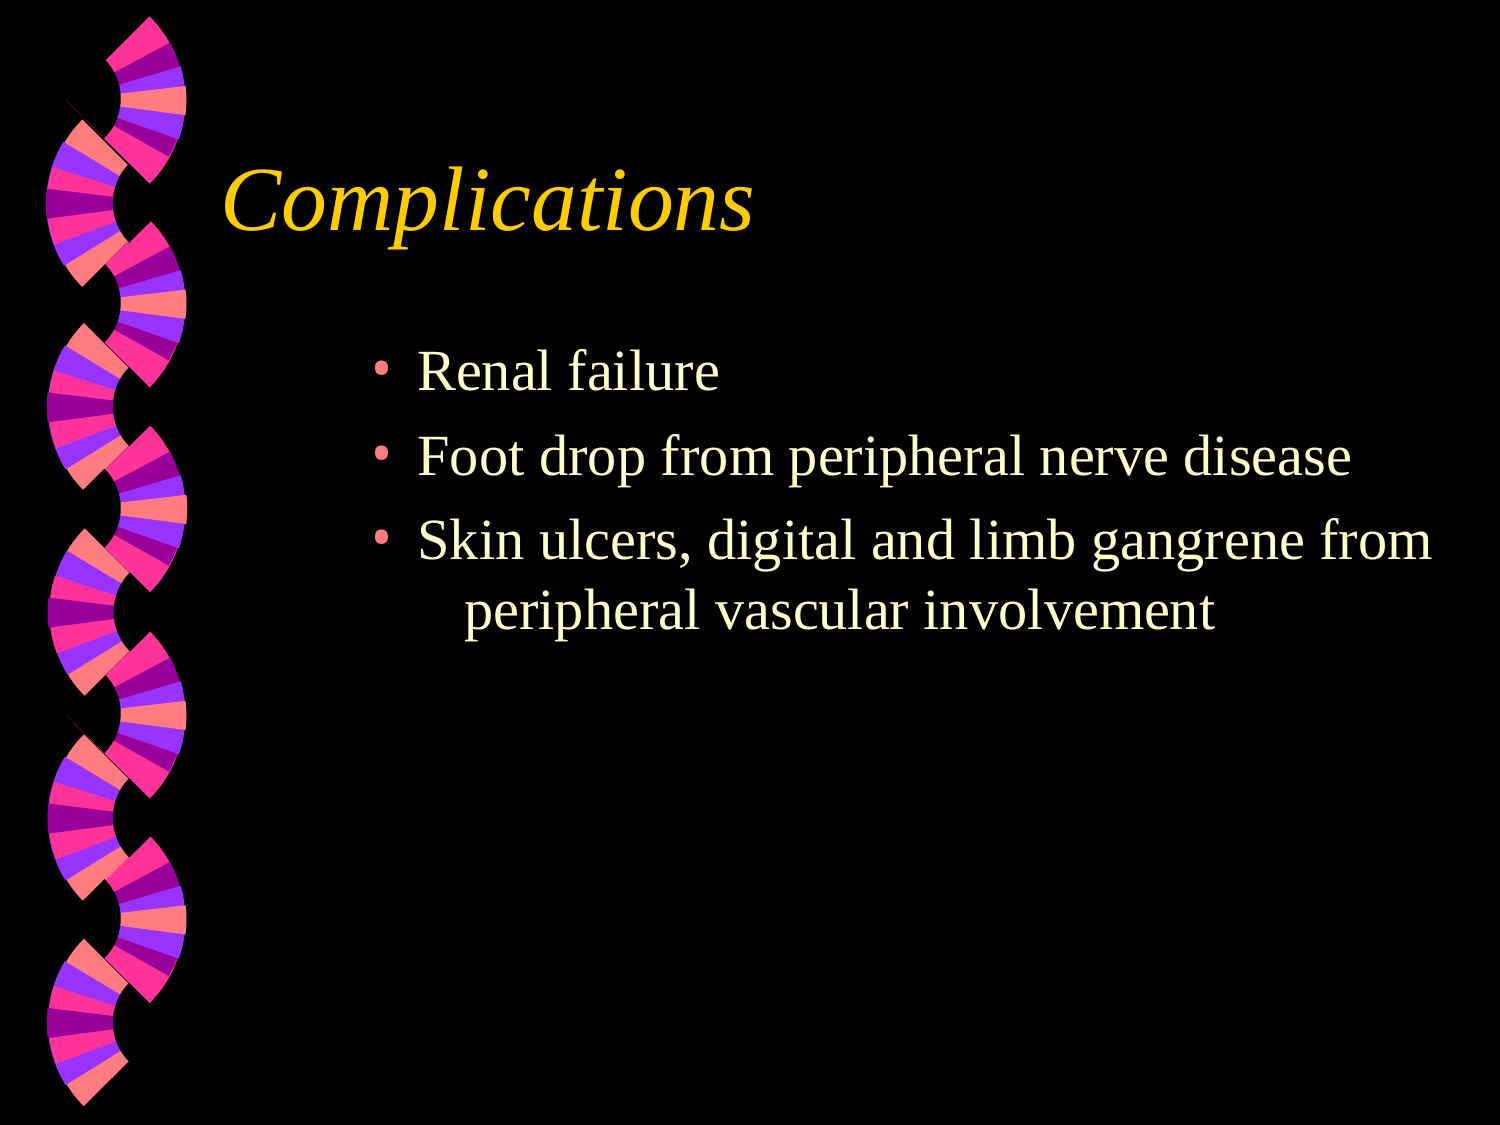

# Complications
Renal failure
Foot drop from peripheral nerve disease
Skin ulcers, digital and limb gangrene from peripheral vascular involvement